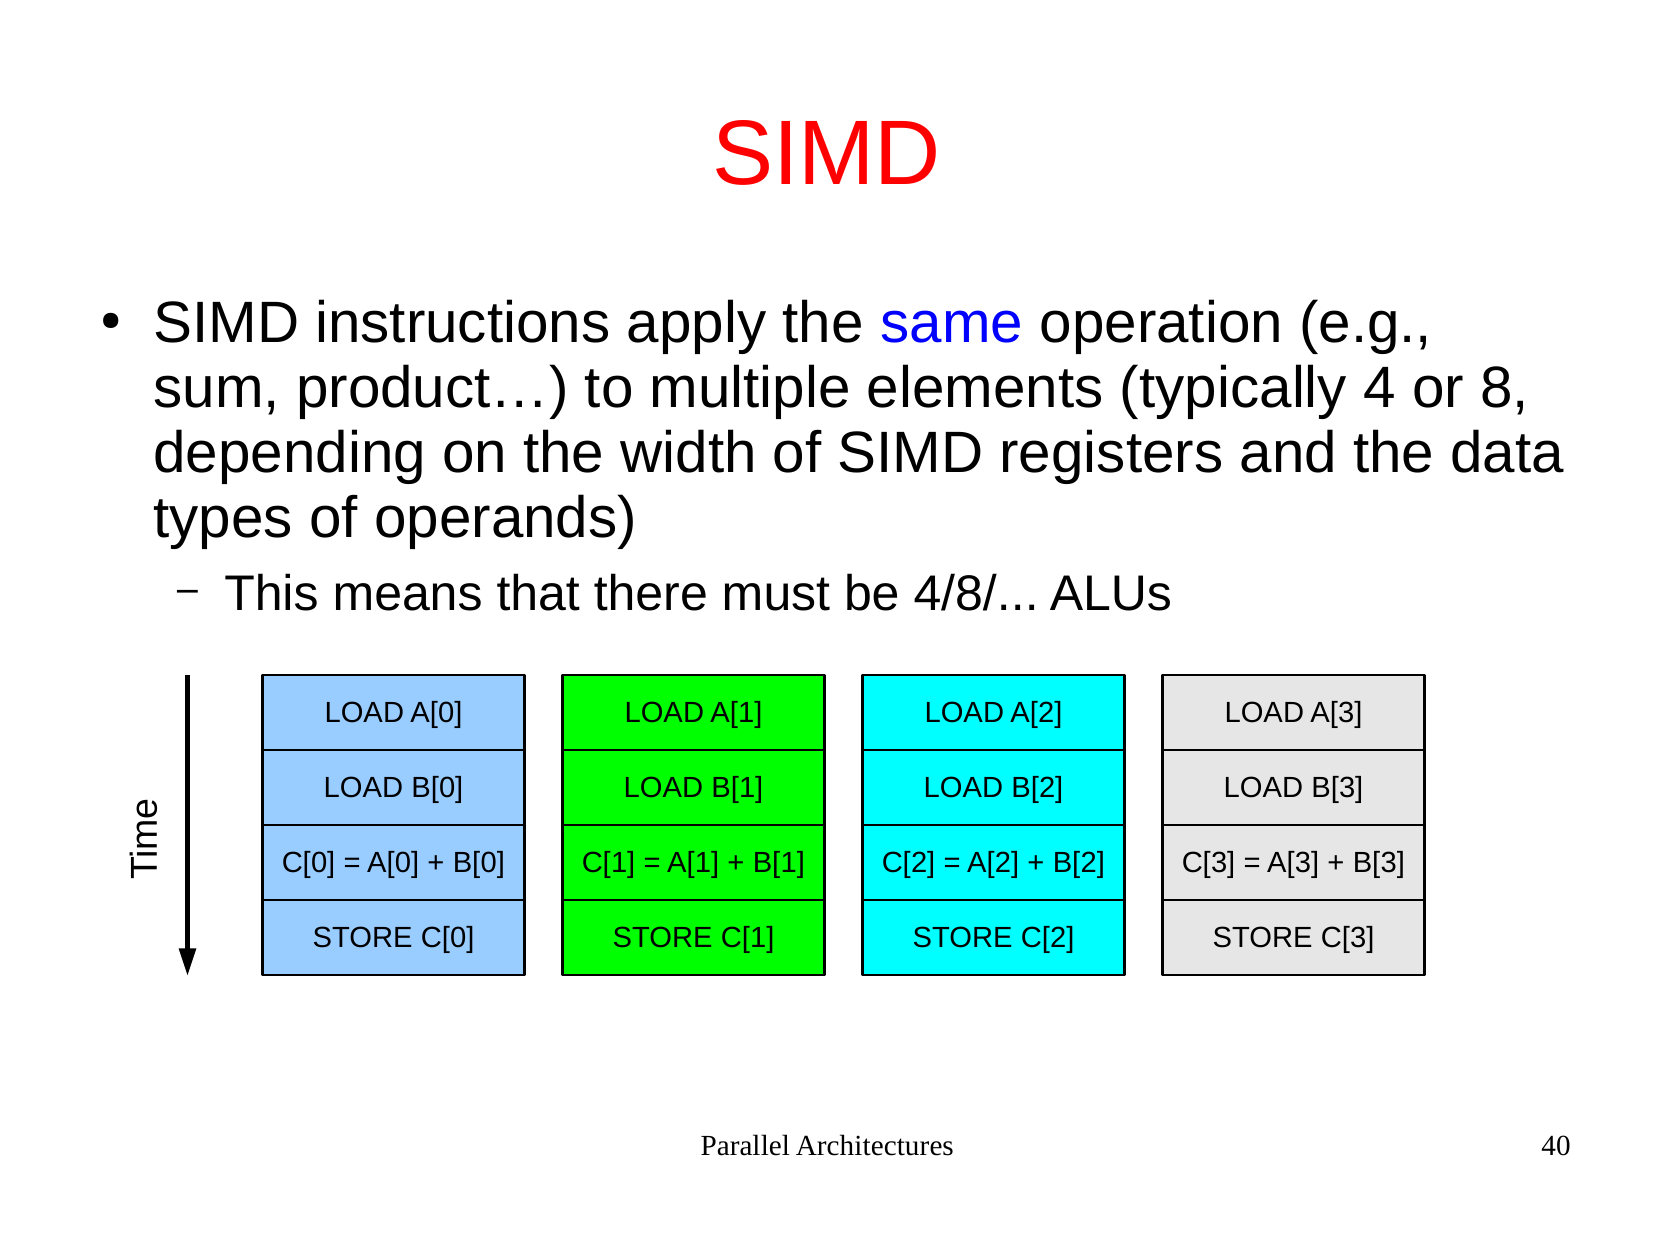

# SIMD
SIMD instructions apply the same operation (e.g., sum, product…) to multiple elements (typically 4 or 8, depending on the width of SIMD registers and the data types of operands)
This means that there must be 4/8/... ALUs
LOAD A[0]
LOAD A[1]
LOAD A[2]
LOAD A[3]
LOAD B[0]
LOAD B[1]
LOAD B[2]
LOAD B[3]
Time
C[0] = A[0] + B[0]
C[1] = A[1] + B[1]
C[2] = A[2] + B[2]
C[3] = A[3] + B[3]
STORE C[0]
STORE C[1]
STORE C[2]
STORE C[3]
Parallel Architectures
40